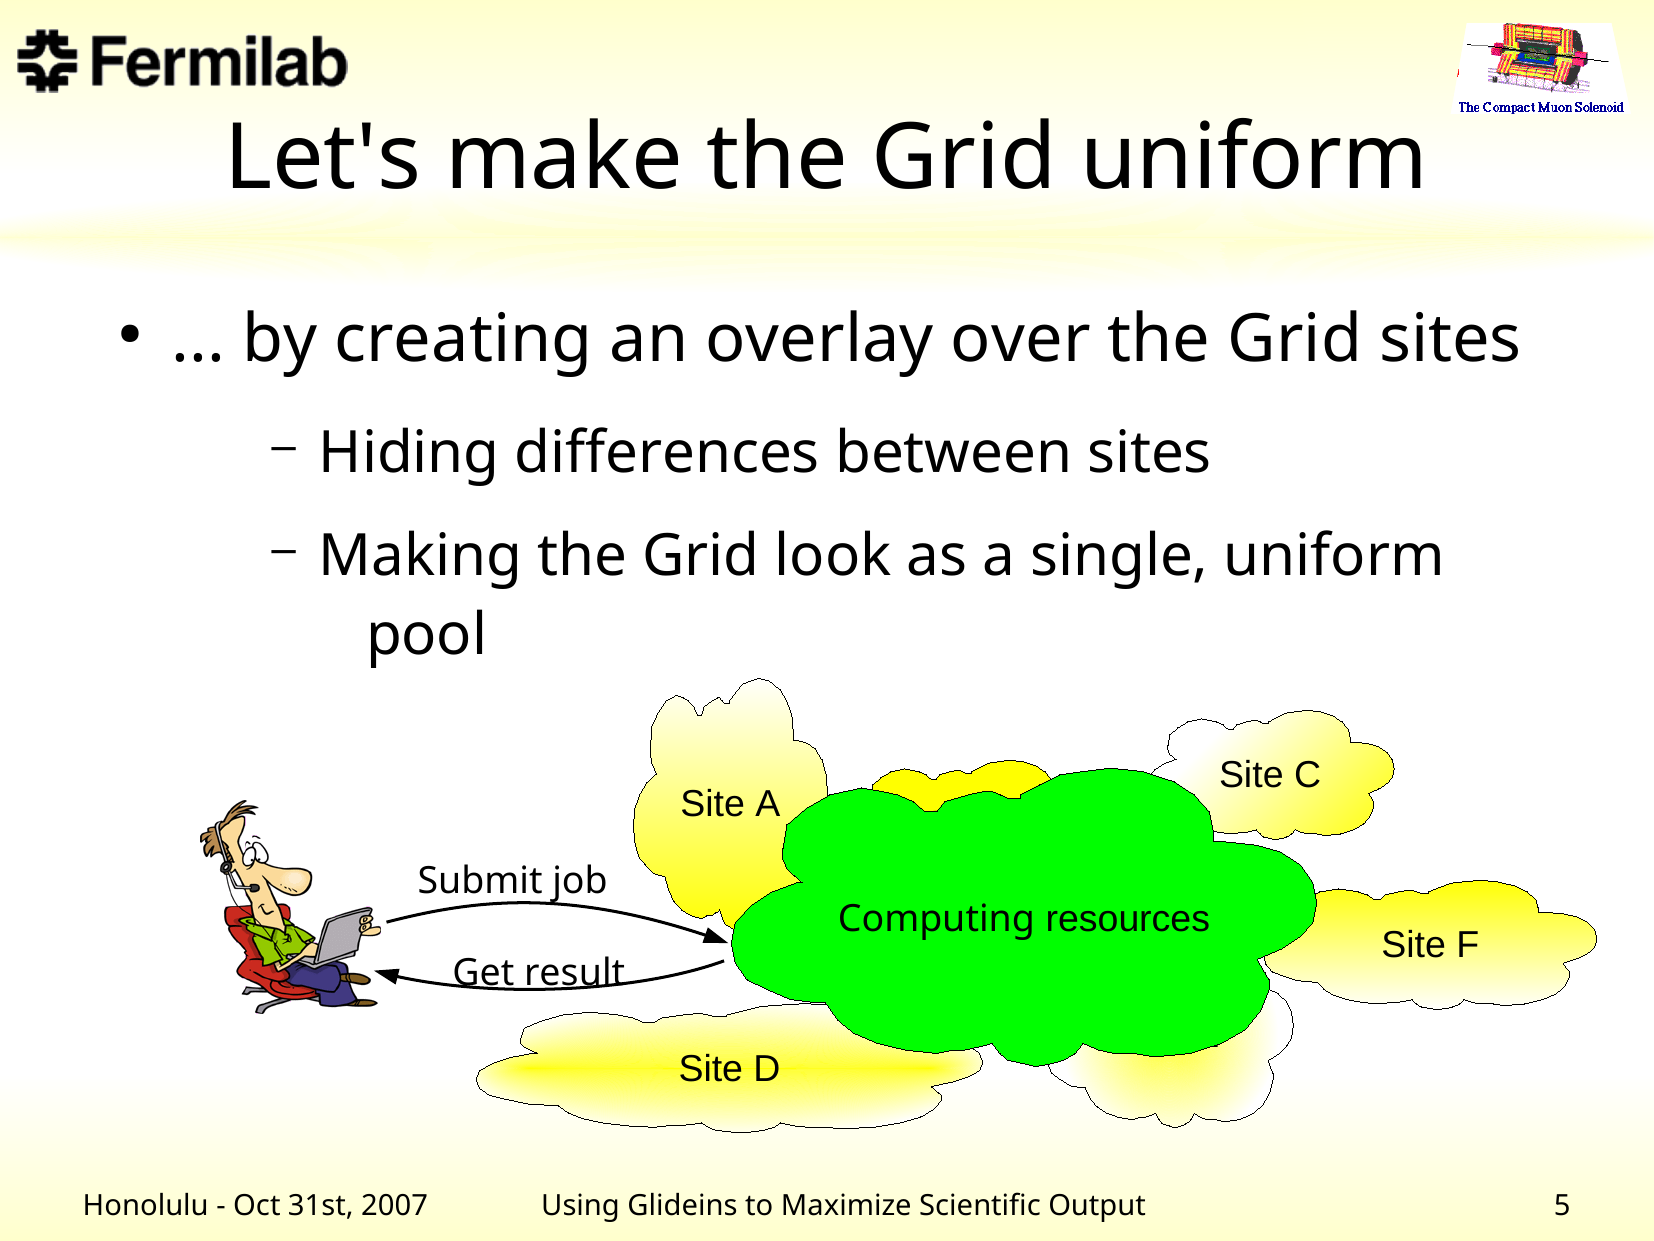

# Let's make the Grid uniform
... by creating an overlay over the Grid sites
Hiding differences between sites
Making the Grid look as a single, uniform pool
Site A
Site C
Site B
Computing resources
Submit job
Site F
Get result
Site E
Site D
Using Glideins to Maximize Scientific Output
Honolulu - Oct 31st, 2007
5